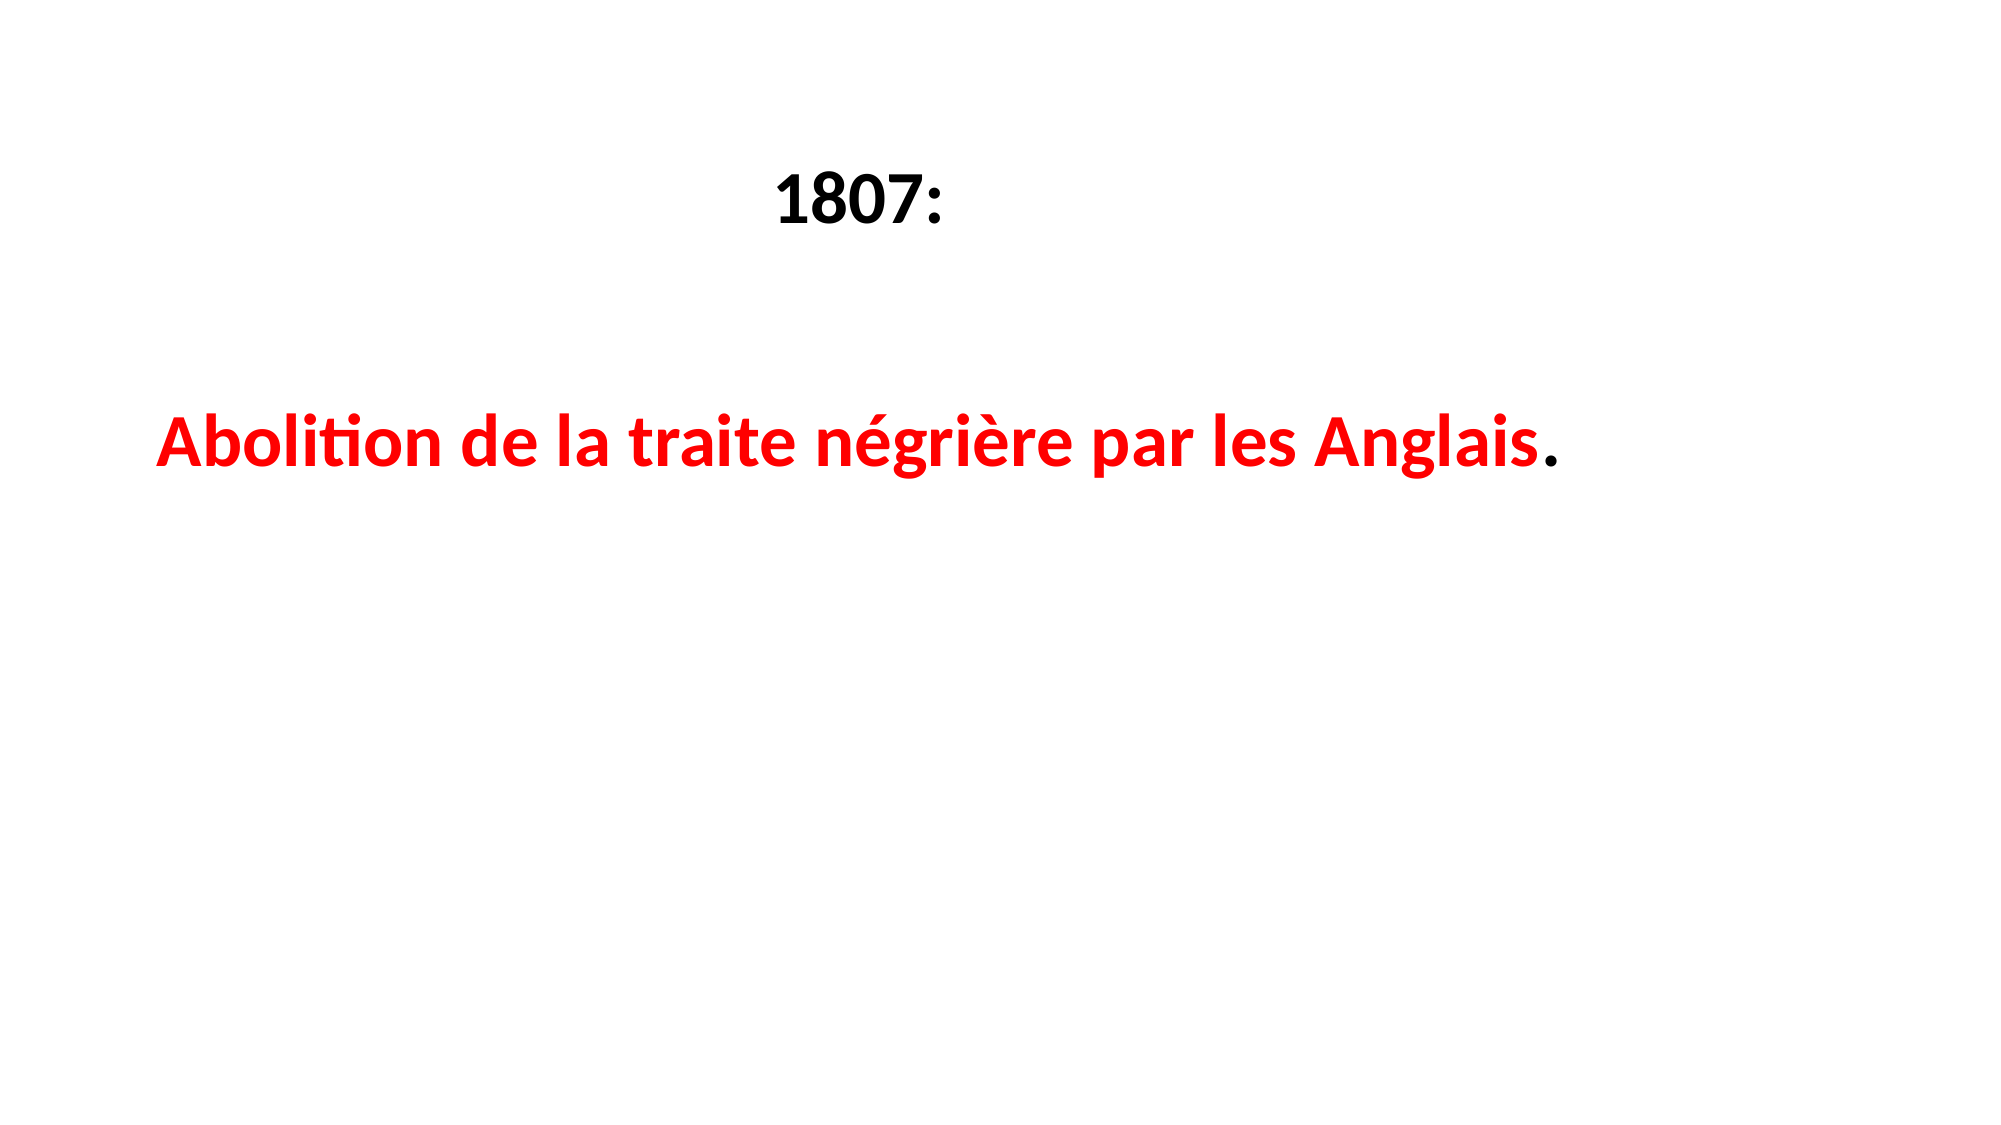

1807:
Abolition de la traite négrière par les Anglais.